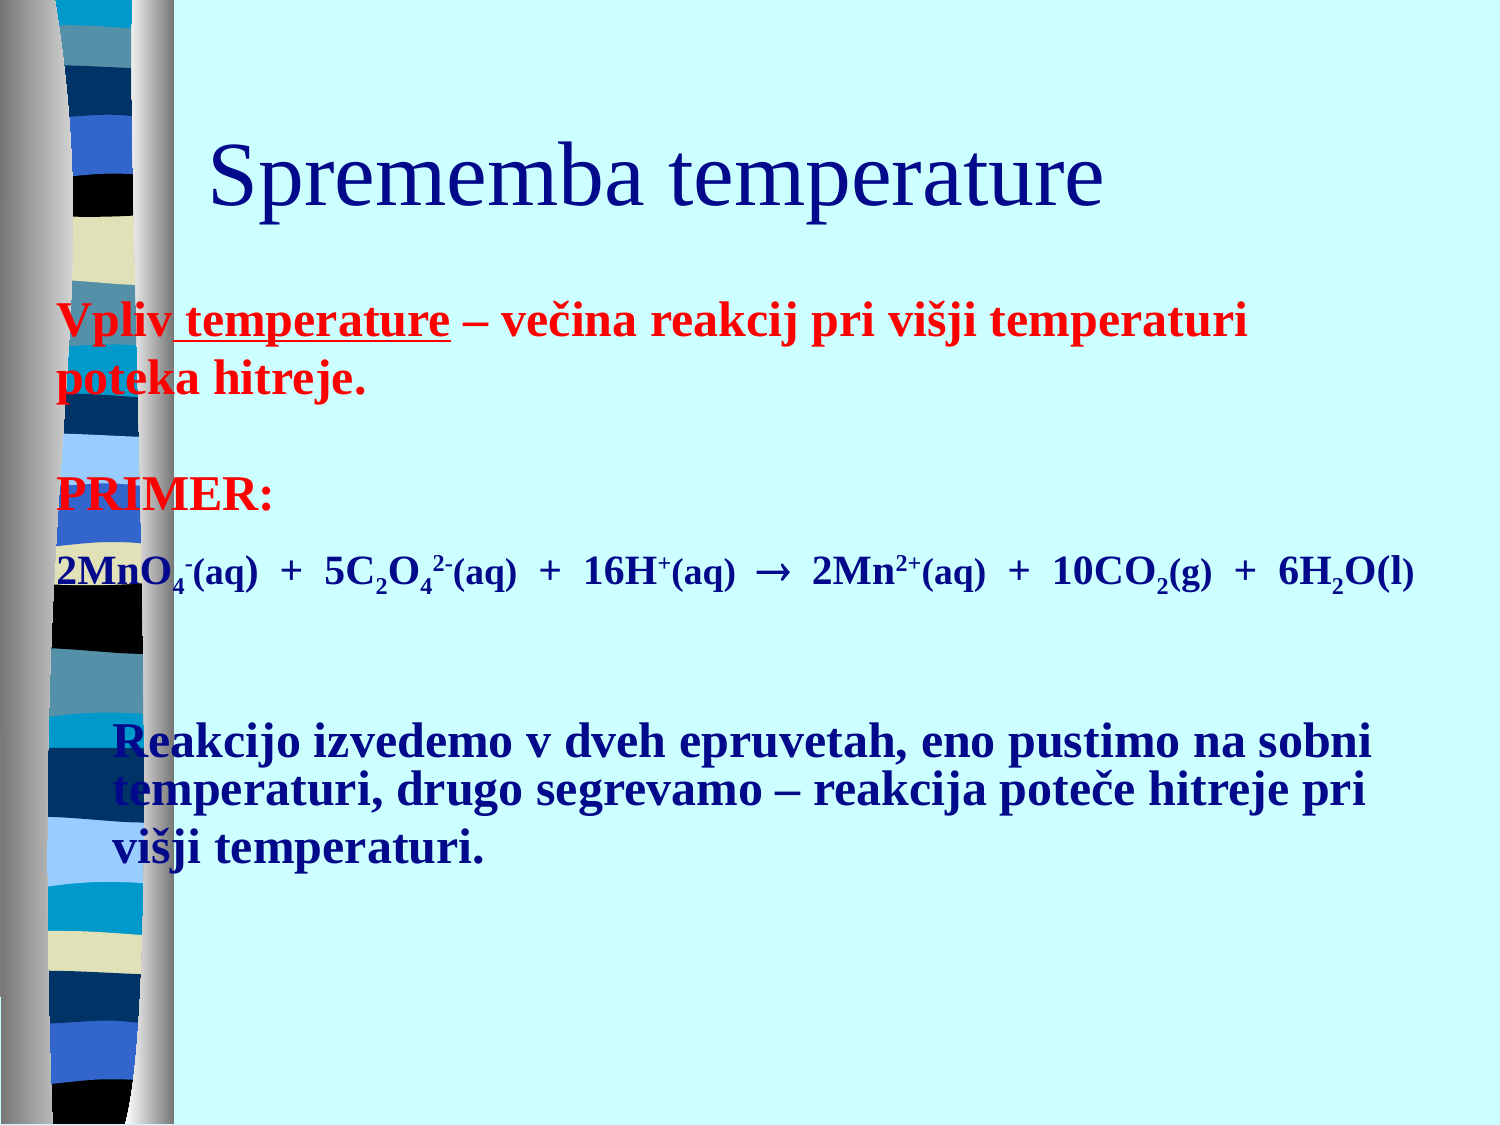

# Sprememba temperature
Vpliv temperature – večina reakcij pri višji temperaturi
poteka hitreje.
PRIMER:
2MnO4-(aq) + 5C2O42-(aq) + 16H+(aq)  2Mn2+(aq) + 10CO2(g) + 6H2O(l)
	Reakcijo izvedemo v dveh epruvetah, eno pustimo na sobni temperaturi, drugo segrevamo – reakcija poteče hitreje pri
	višji temperaturi.